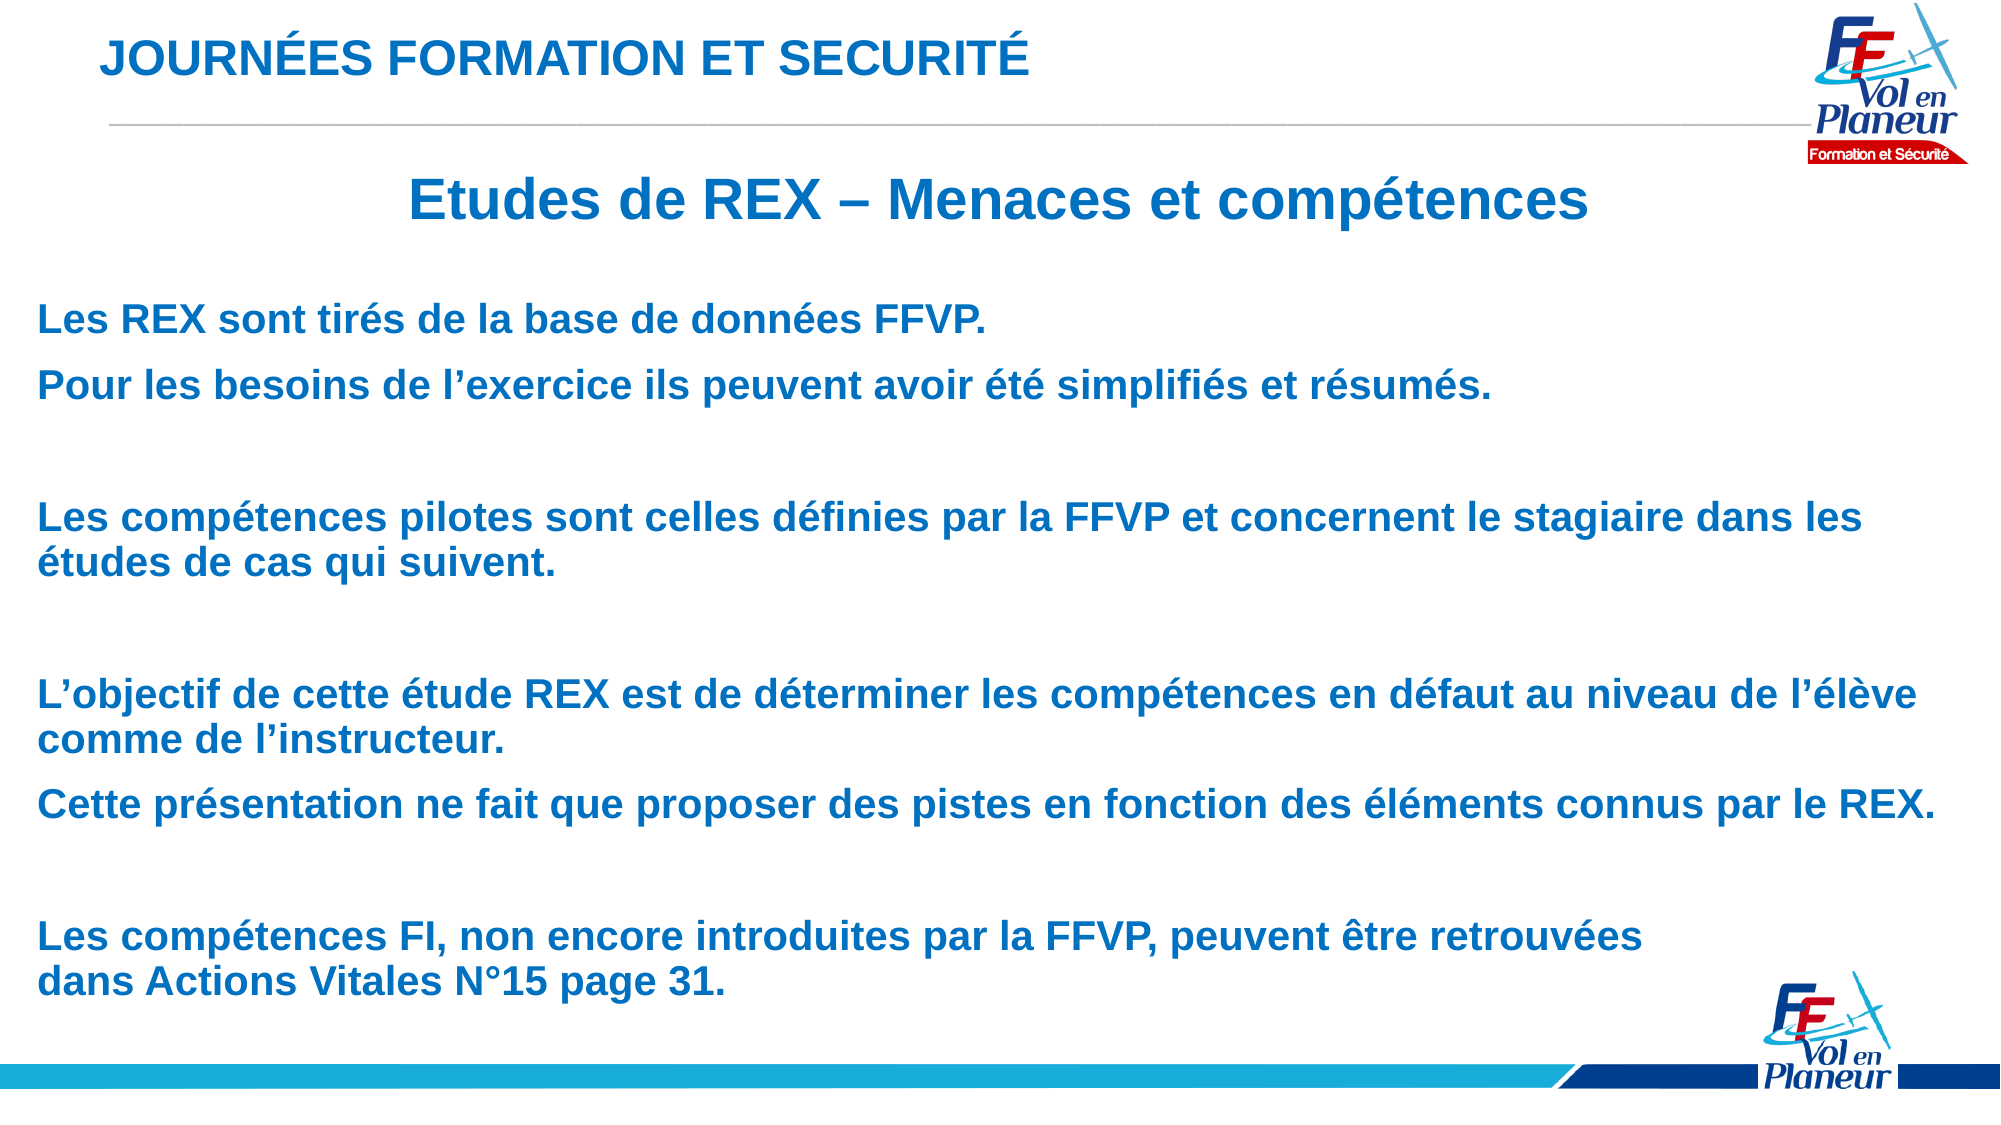

# JOURNÉES FORMATION ET SECURITÉ
Etudes de REX – Menaces et compétences
Les REX sont tirés de la base de données FFVP.
Pour les besoins de l’exercice ils peuvent avoir été simplifiés et résumés.
Les compétences pilotes sont celles définies par la FFVP et concernent le stagiaire dans les études de cas qui suivent.
L’objectif de cette étude REX est de déterminer les compétences en défaut au niveau de l’élève comme de l’instructeur.
Cette présentation ne fait que proposer des pistes en fonction des éléments connus par le REX.
Les compétences FI, non encore introduites par la FFVP, peuvent être retrouvées
dans Actions Vitales N°15 page 31.